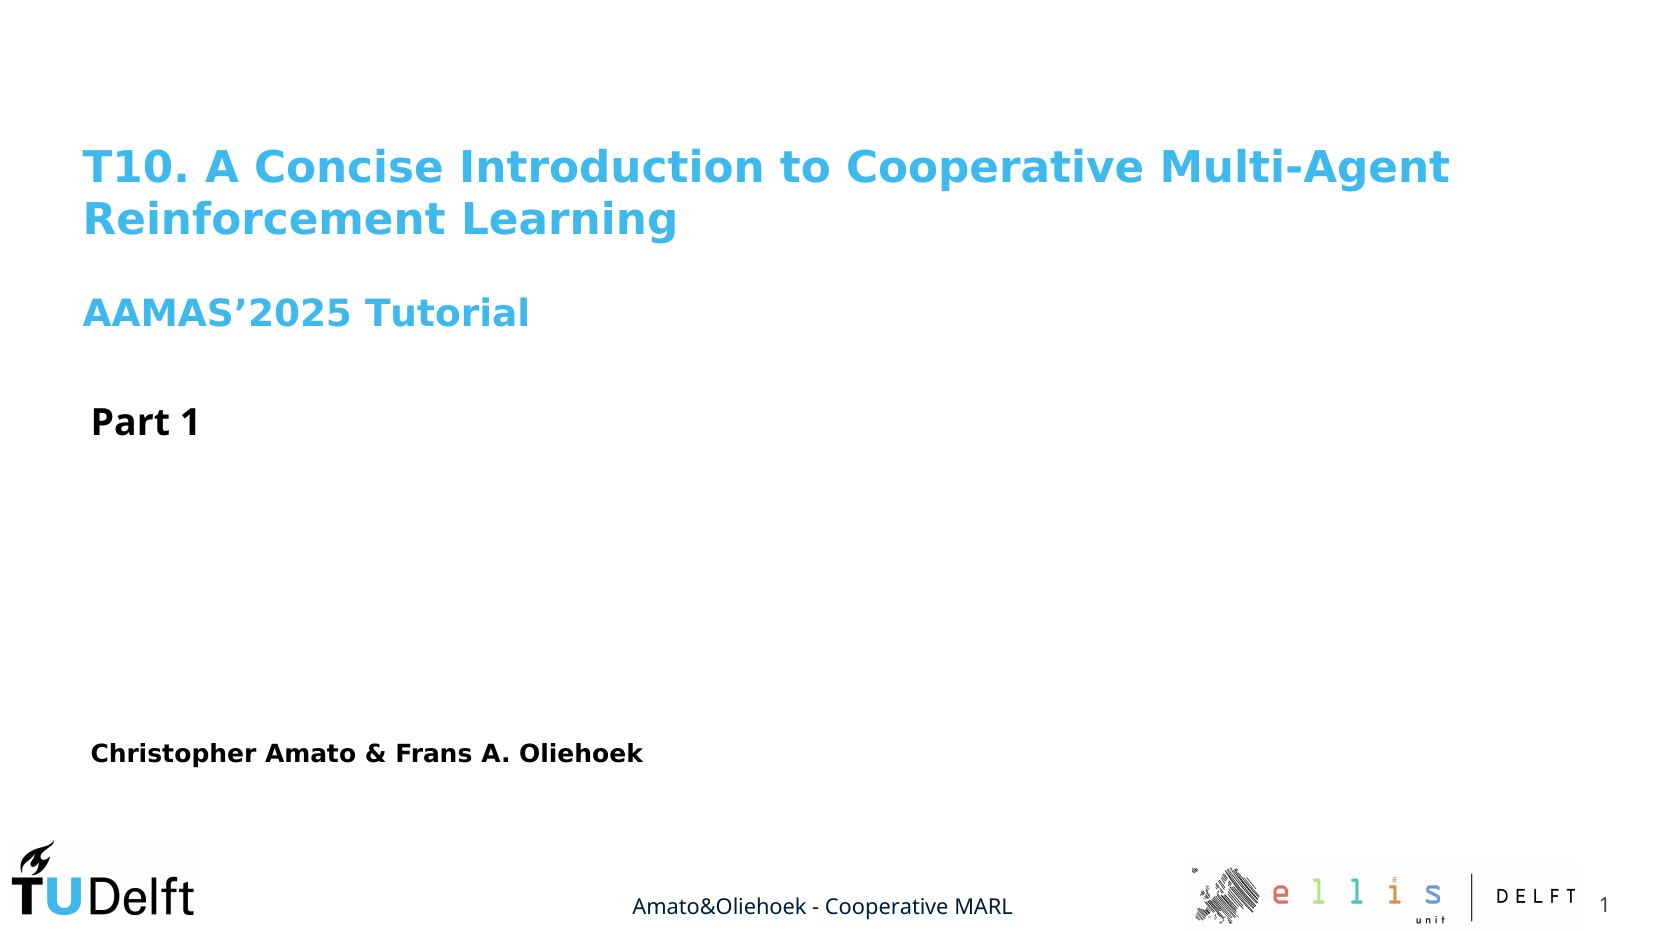

# T10. A Concise Introduction to Cooperative Multi-Agent Reinforcement Learning AAMAS’2025 Tutorial
Part 1
Christopher Amato & Frans A. Oliehoek
Amato&Oliehoek - Cooperative MARL